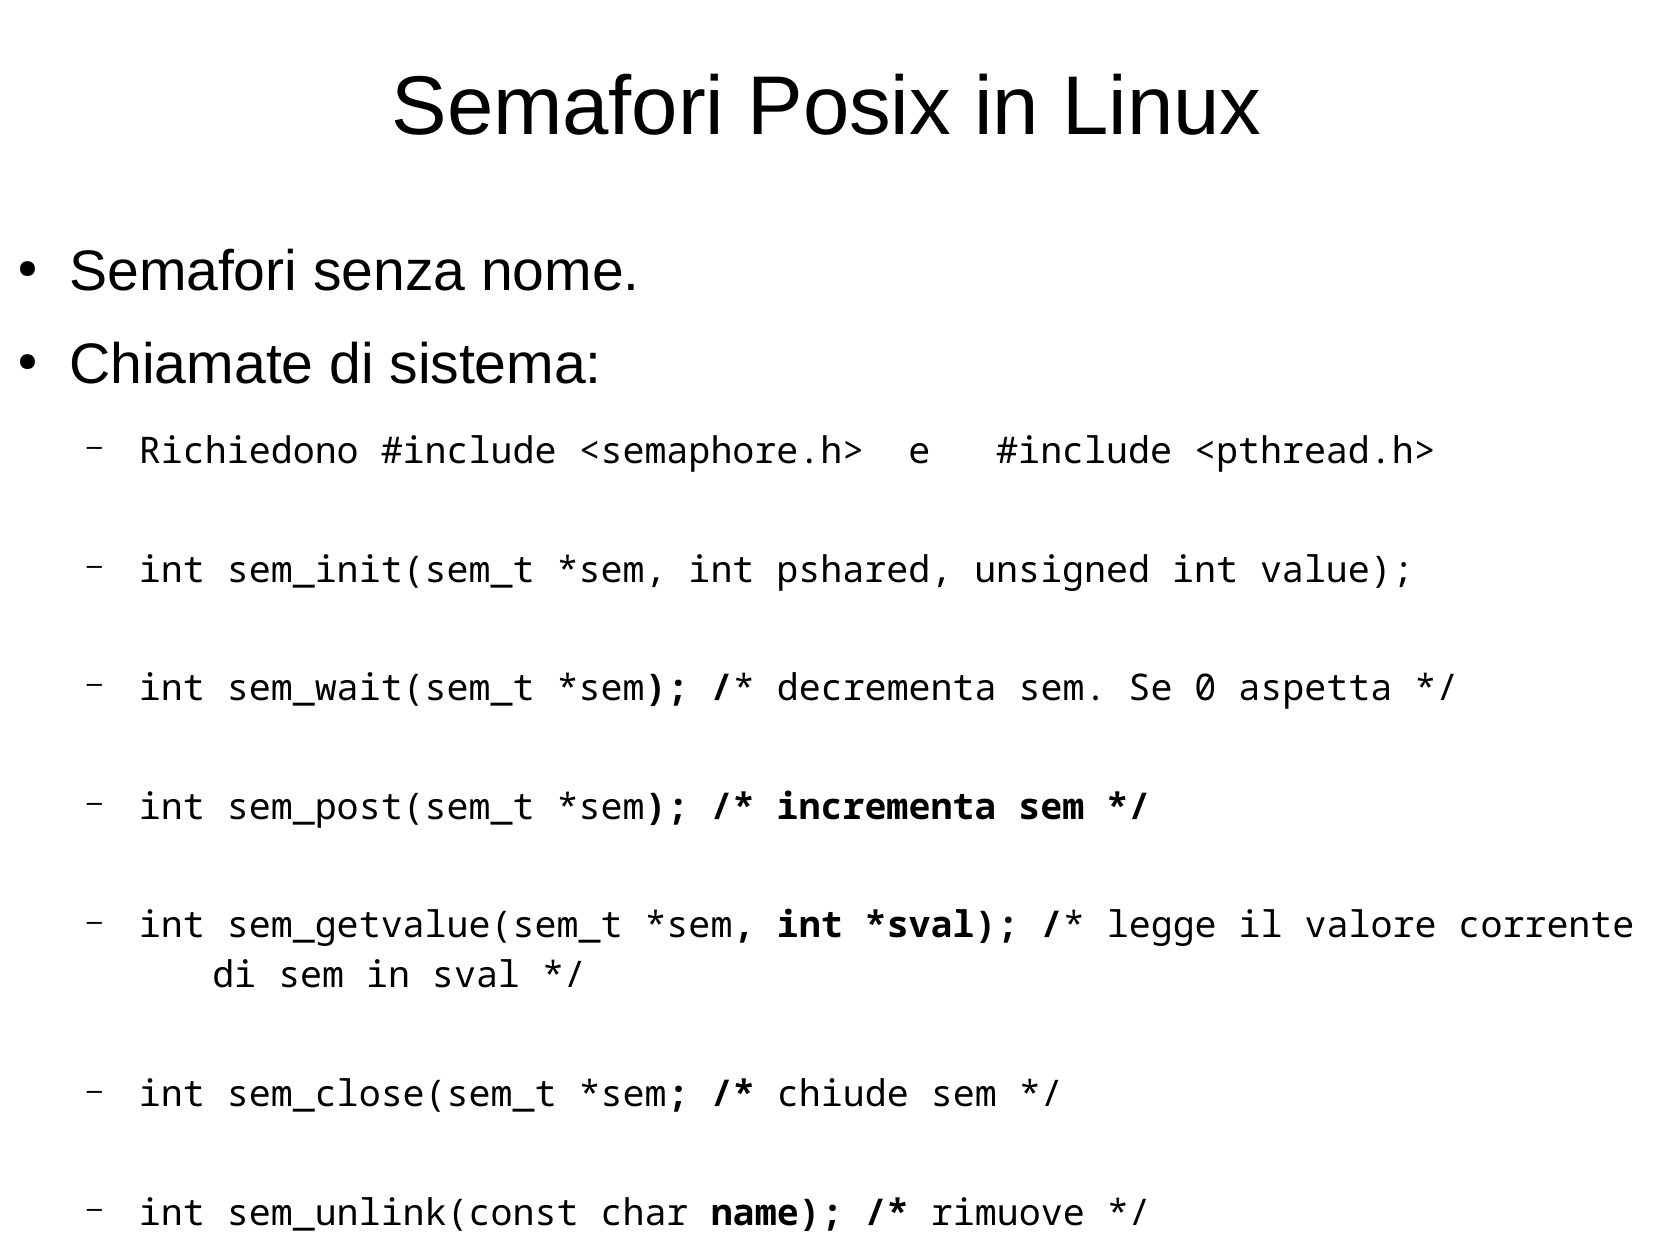

# Semafori Posix in Linux
Semafori senza nome.
Chiamate di sistema:
Richiedono #include <semaphore.h> e #include <pthread.h>
int sem_init(sem_t *sem, int pshared, unsigned int value);
int sem_wait(sem_t *sem); /* decrementa sem. Se 0 aspetta */
int sem_post(sem_t *sem); /* incrementa sem */
int sem_getvalue(sem_t *sem, int *sval); /* legge il valore corrente 												di sem in sval */
int sem_close(sem_t *sem; /* chiude sem */
int sem_unlink(const char name); /* rimuove */